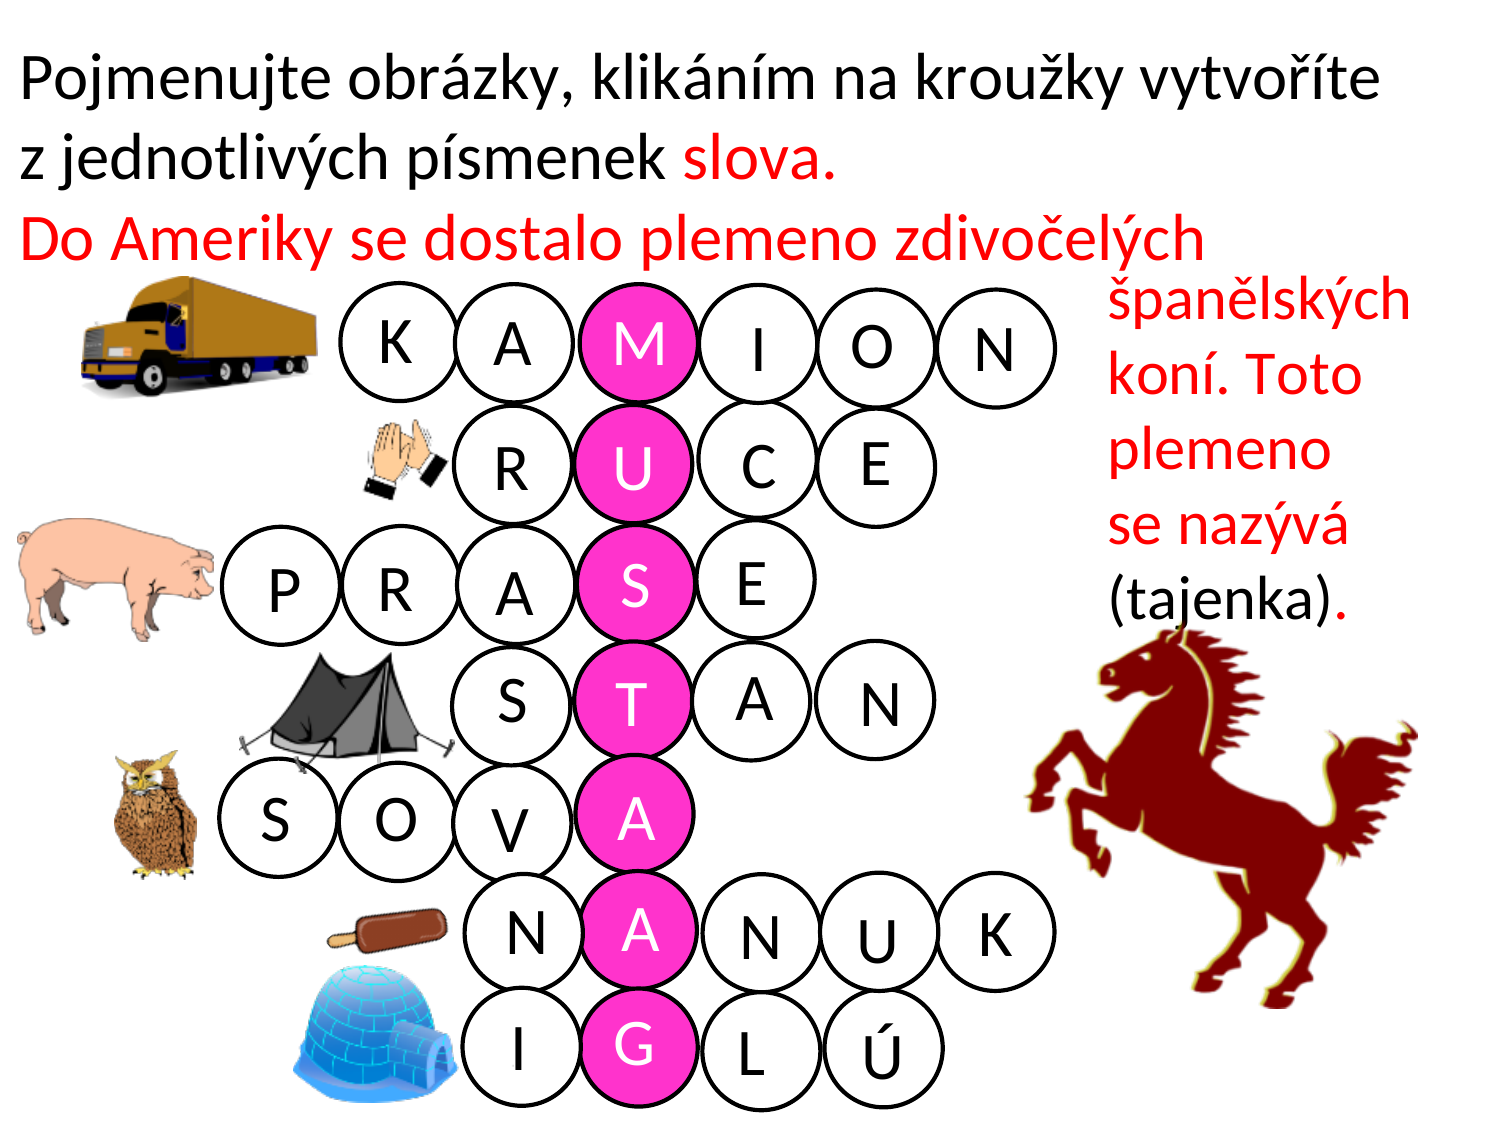

Pojmenujte obrázky, klikáním na kroužky vytvoříte
z jednotlivých písmenek slova.
Do Ameriky se dostalo plemeno zdivočelých
španělských
koní. Toto
plemeno
se nazývá
(tajenka).
K
A
M
O
I
N
C
E
C
R
U
E
S
R
P
A
A
S
T
N
A
S
O
V
A
N
K
N
U
G
I
L
Ú